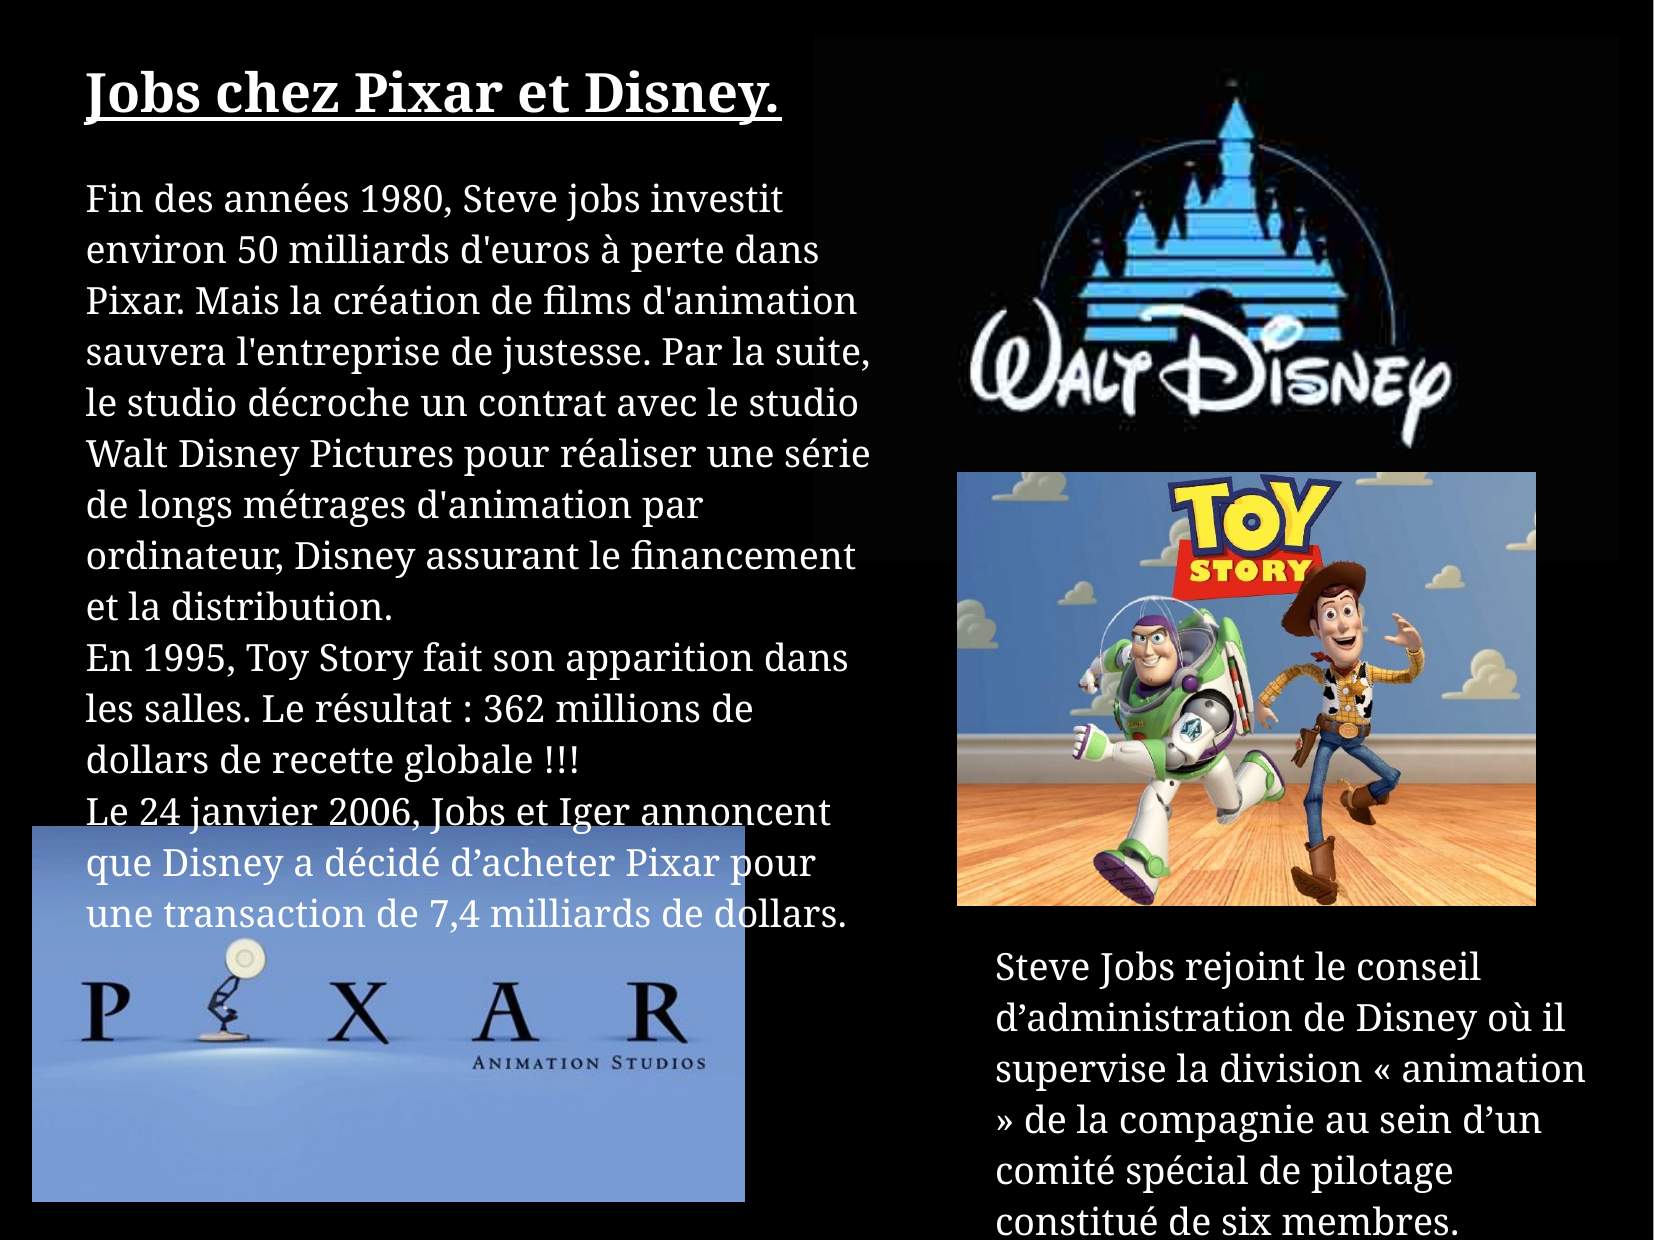

Jobs chez Pixar et Disney.
Fin des années 1980, Steve jobs investit environ 50 milliards d'euros à perte dans Pixar. Mais la création de films d'animation sauvera l'entreprise de justesse. Par la suite, le studio décroche un contrat avec le studio Walt Disney Pictures pour réaliser une série de longs métrages d'animation par ordinateur, Disney assurant le financement et la distribution.
En 1995, Toy Story fait son apparition dans les salles. Le résultat : 362 millions de dollars de recette globale !!!
Le 24 janvier 2006, Jobs et Iger annoncent que Disney a décidé d’acheter Pixar pour une transaction de 7,4 milliards de dollars.
Steve Jobs rejoint le conseil d’administration de Disney où il supervise la division « animation » de la compagnie au sein d’un comité spécial de pilotage constitué de six membres.